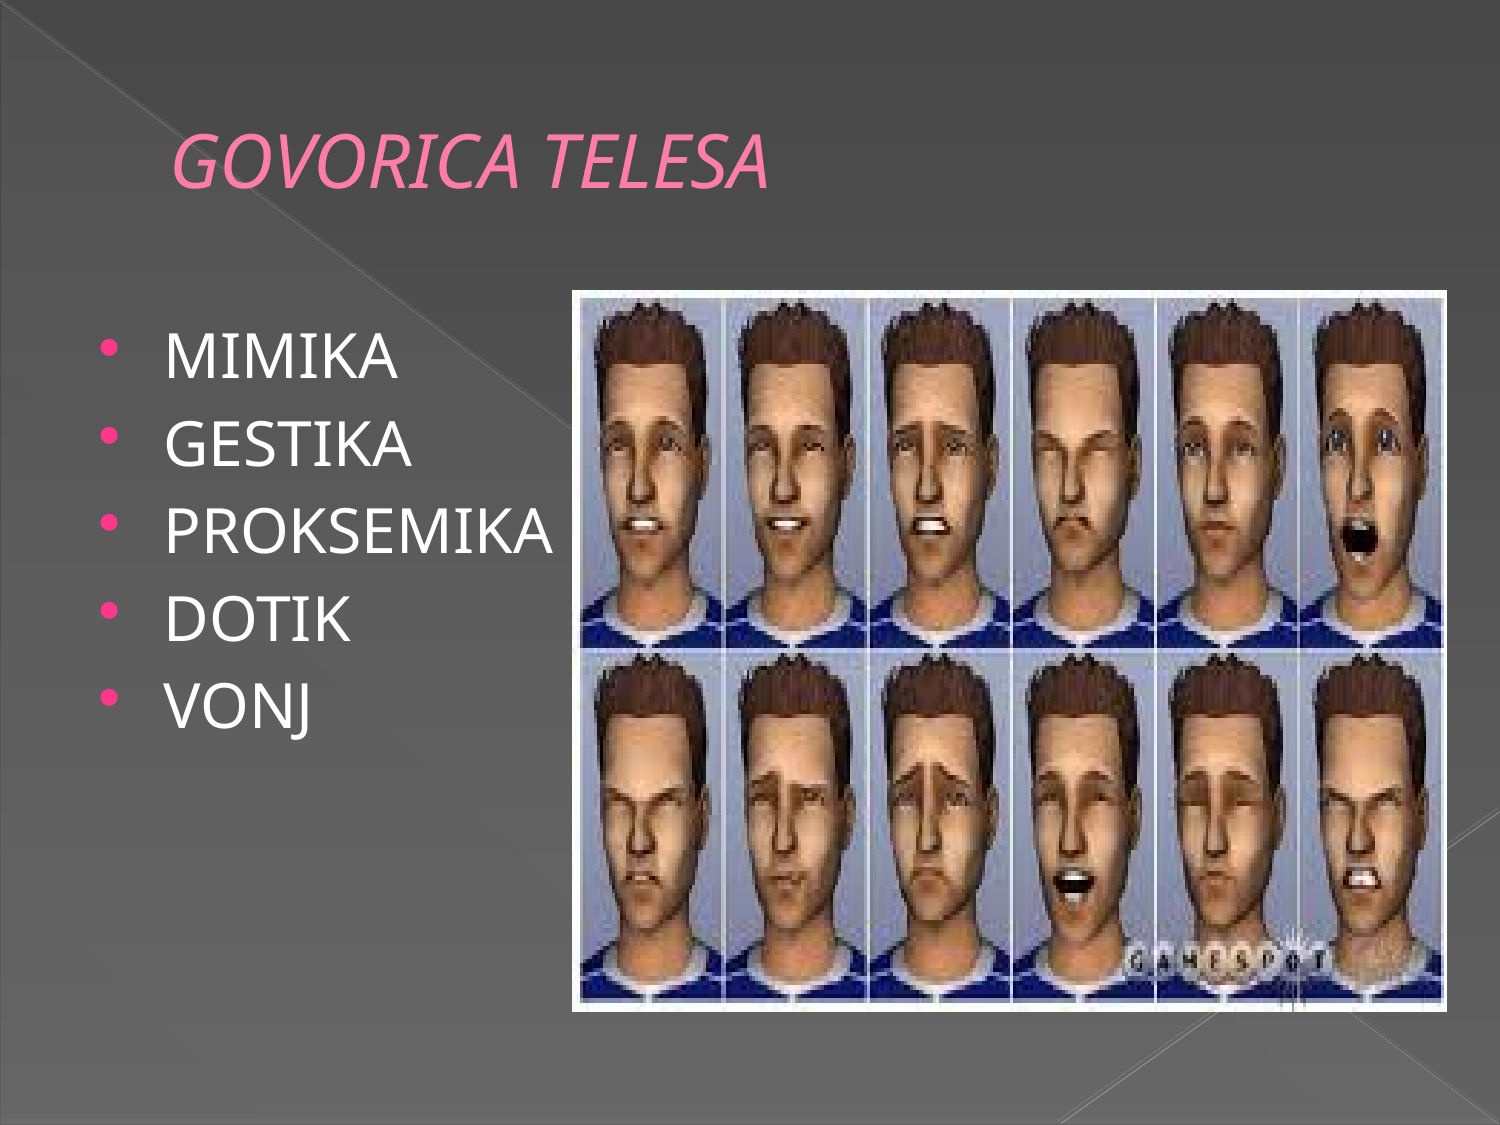

# GOVORICA TELESA
MIMIKA
GESTIKA
PROKSEMIKA
DOTIK
VONJ